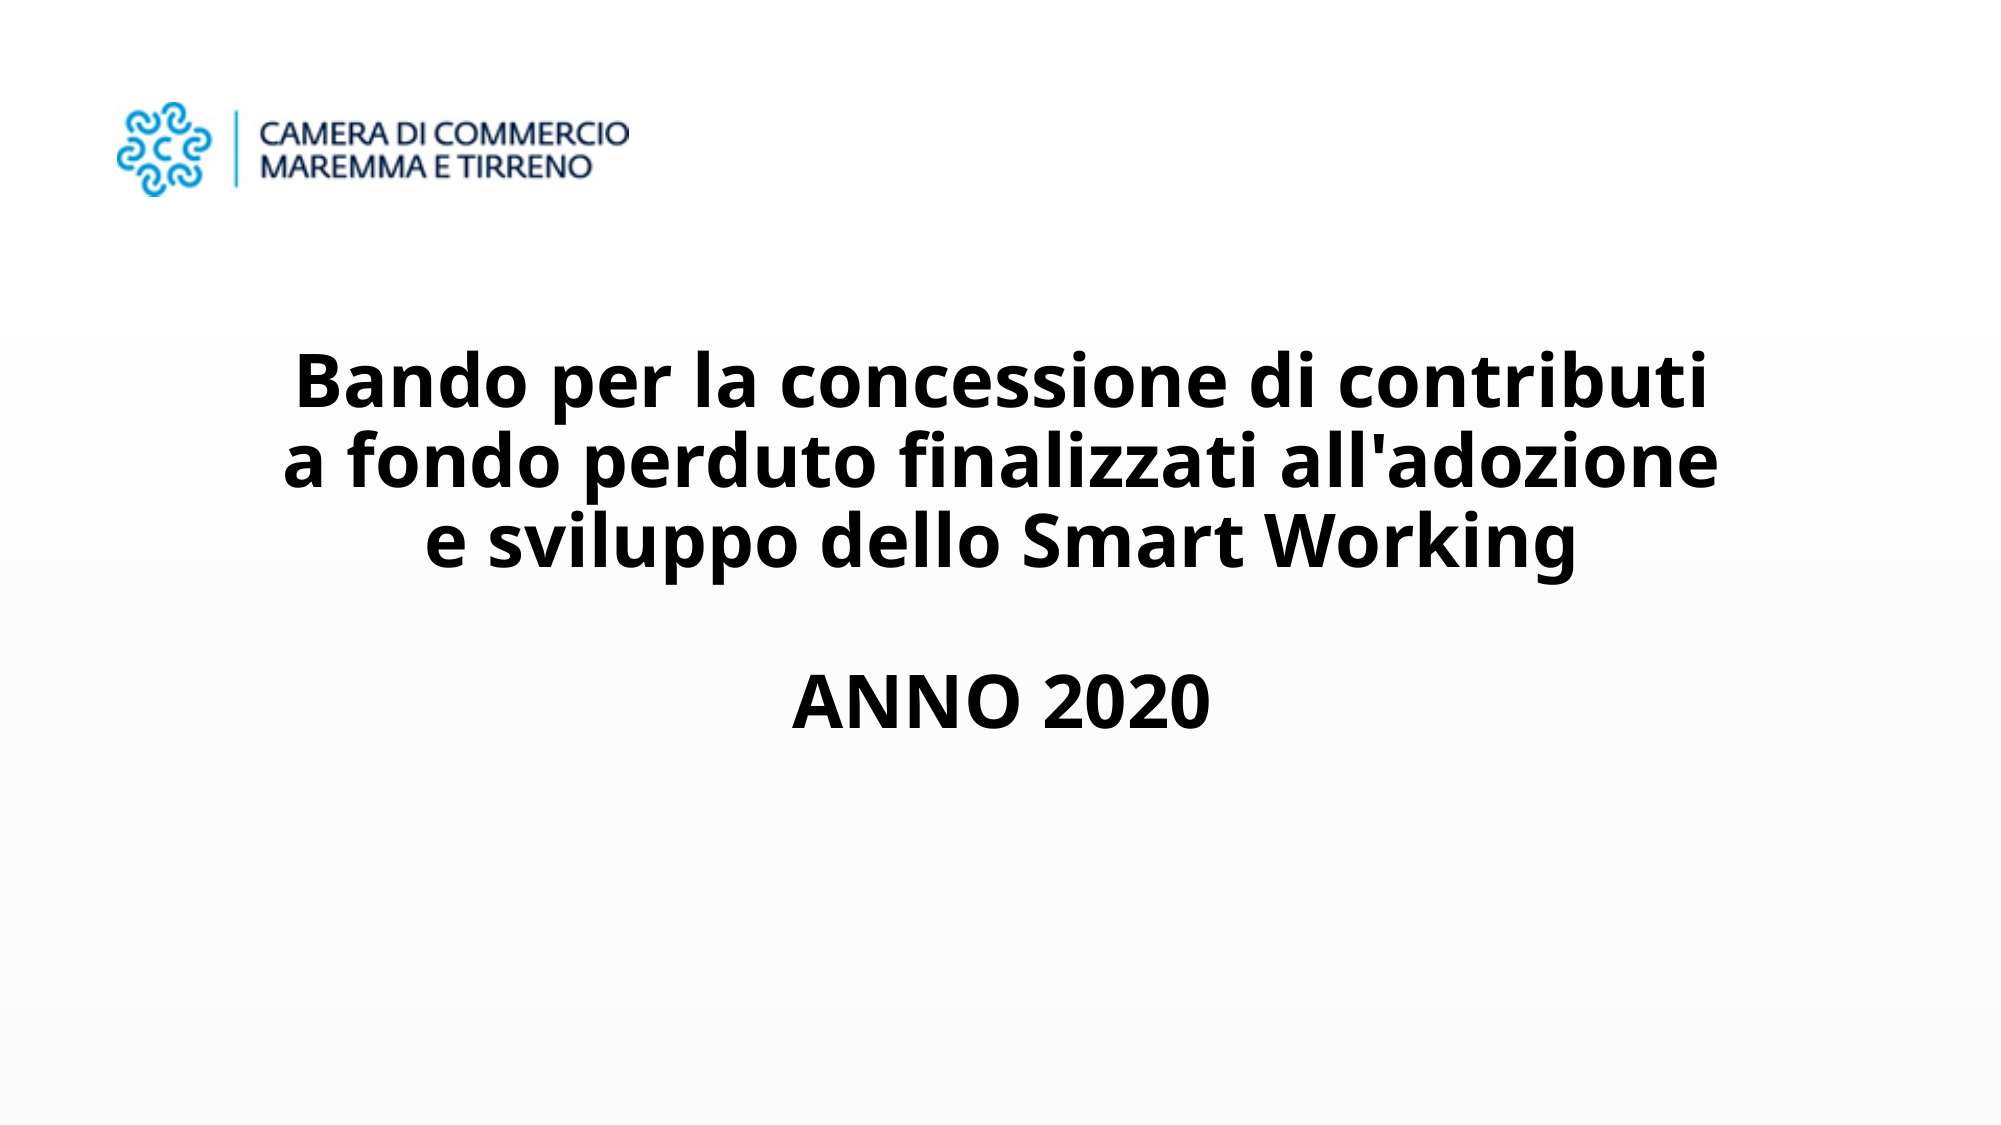

# Bando per la concessione di contributi a fondo perduto finalizzati all'adozione e sviluppo dello Smart Working ANNO 2020